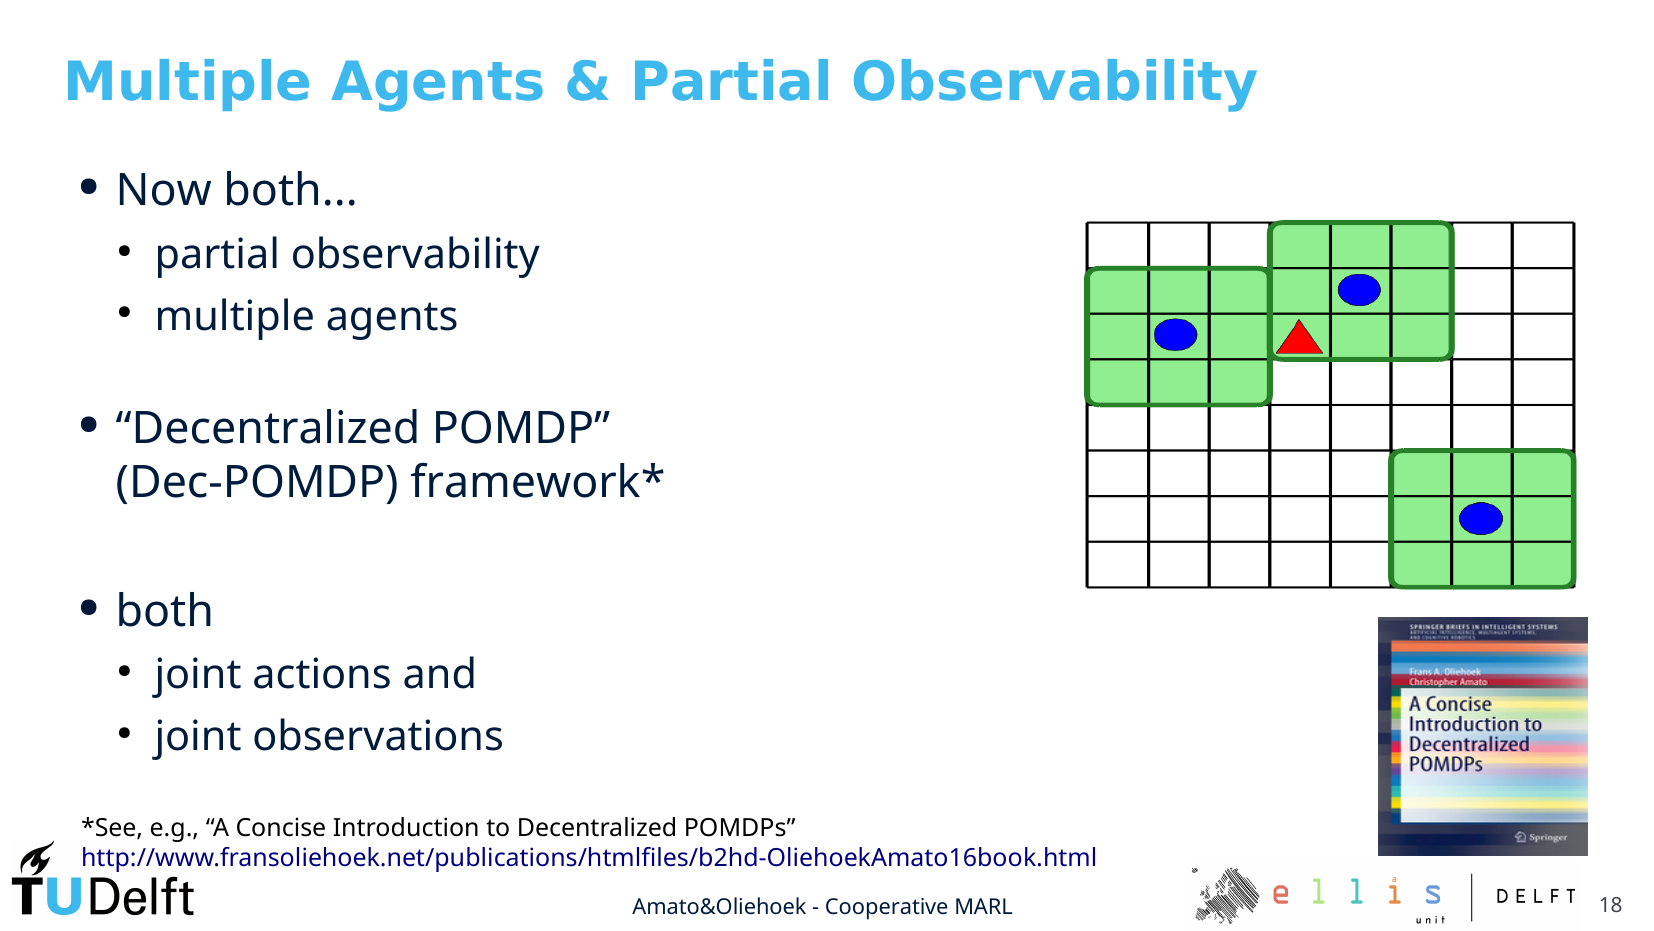

# Multiple Agents & Partial Observability
Now both...
partial observability
multiple agents
“Decentralized POMDP”
(Dec-POMDP) framework*
both
joint actions and
joint observations
*See, e.g., “A Concise Introduction to Decentralized POMDPs”
http://www.fransoliehoek.net/publications/htmlfiles/b2hd-OliehoekAmato16book.html
Amato&Oliehoek - Cooperative MARL